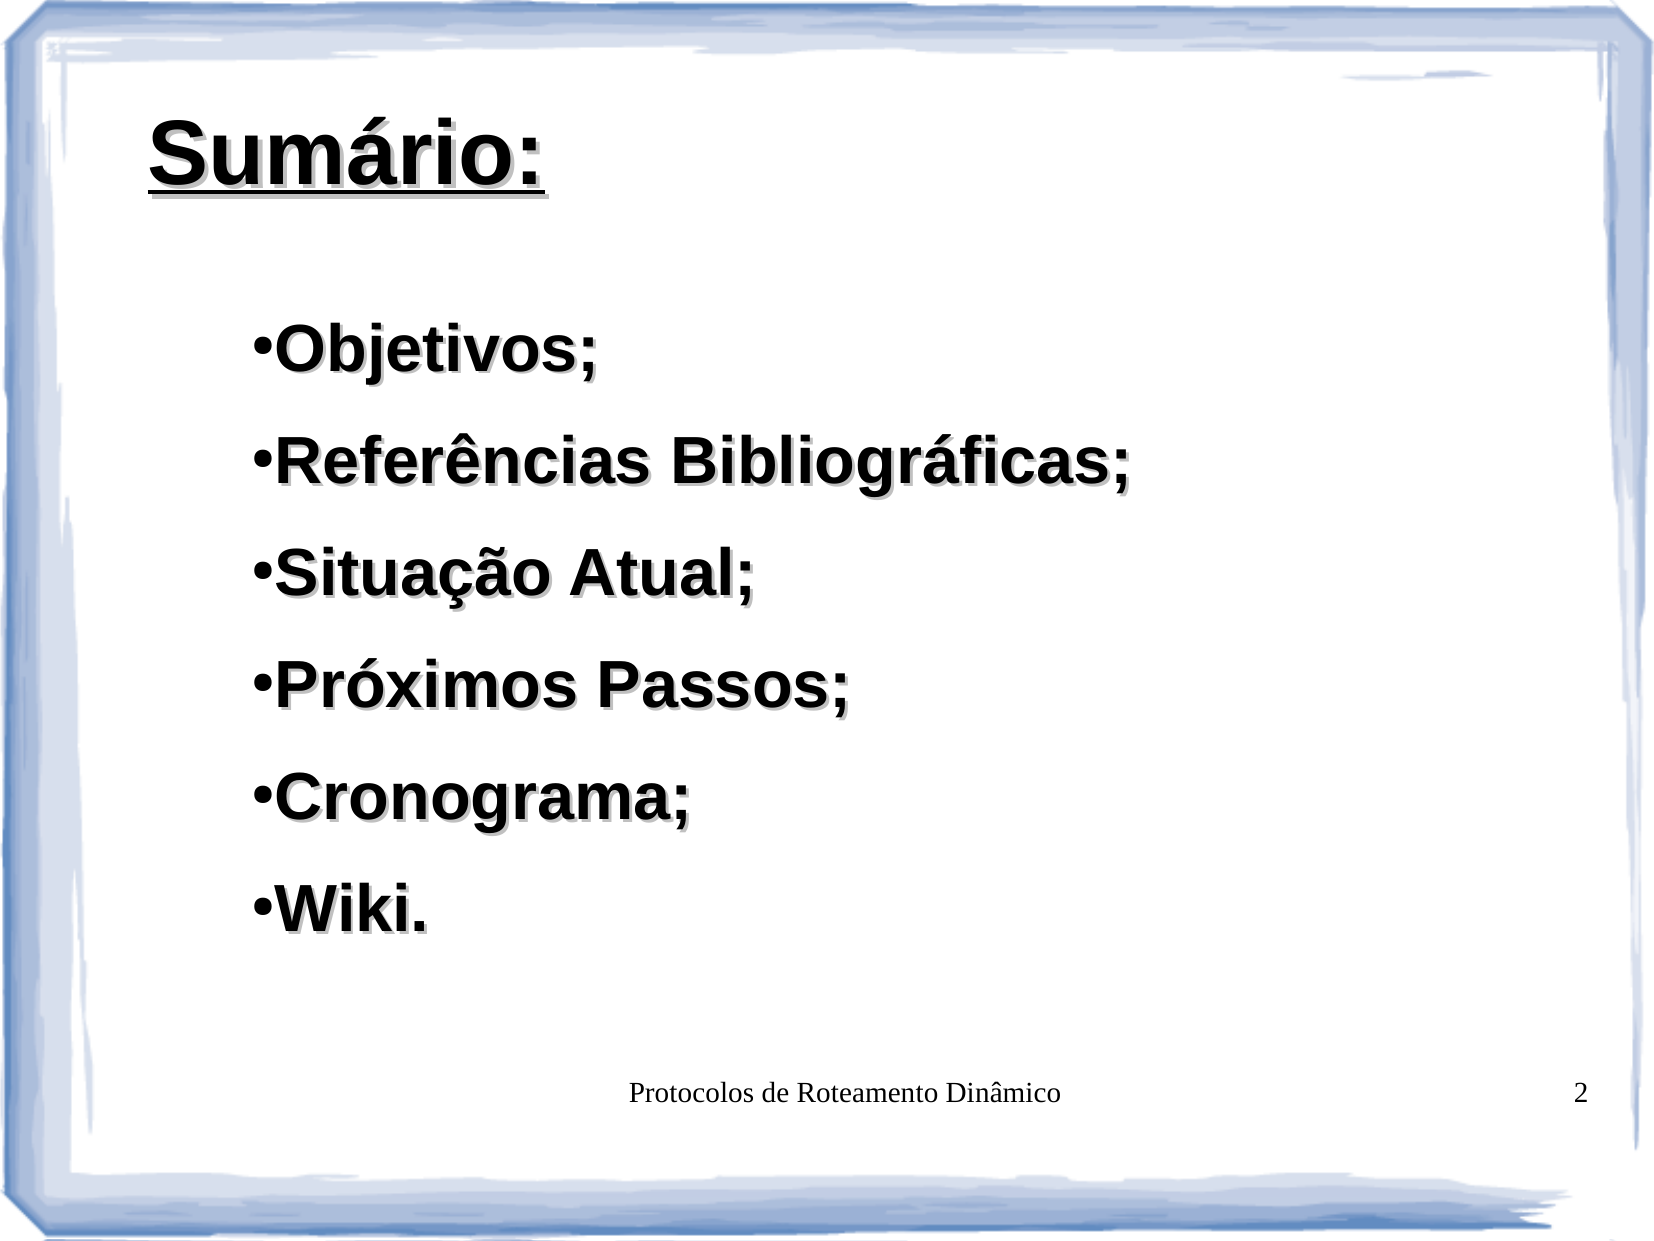

# Sumário:
Objetivos;
Referências Bibliográficas;
Situação Atual;
Próximos Passos;
Cronograma;
Wiki.
Protocolos de Roteamento Dinâmico
2